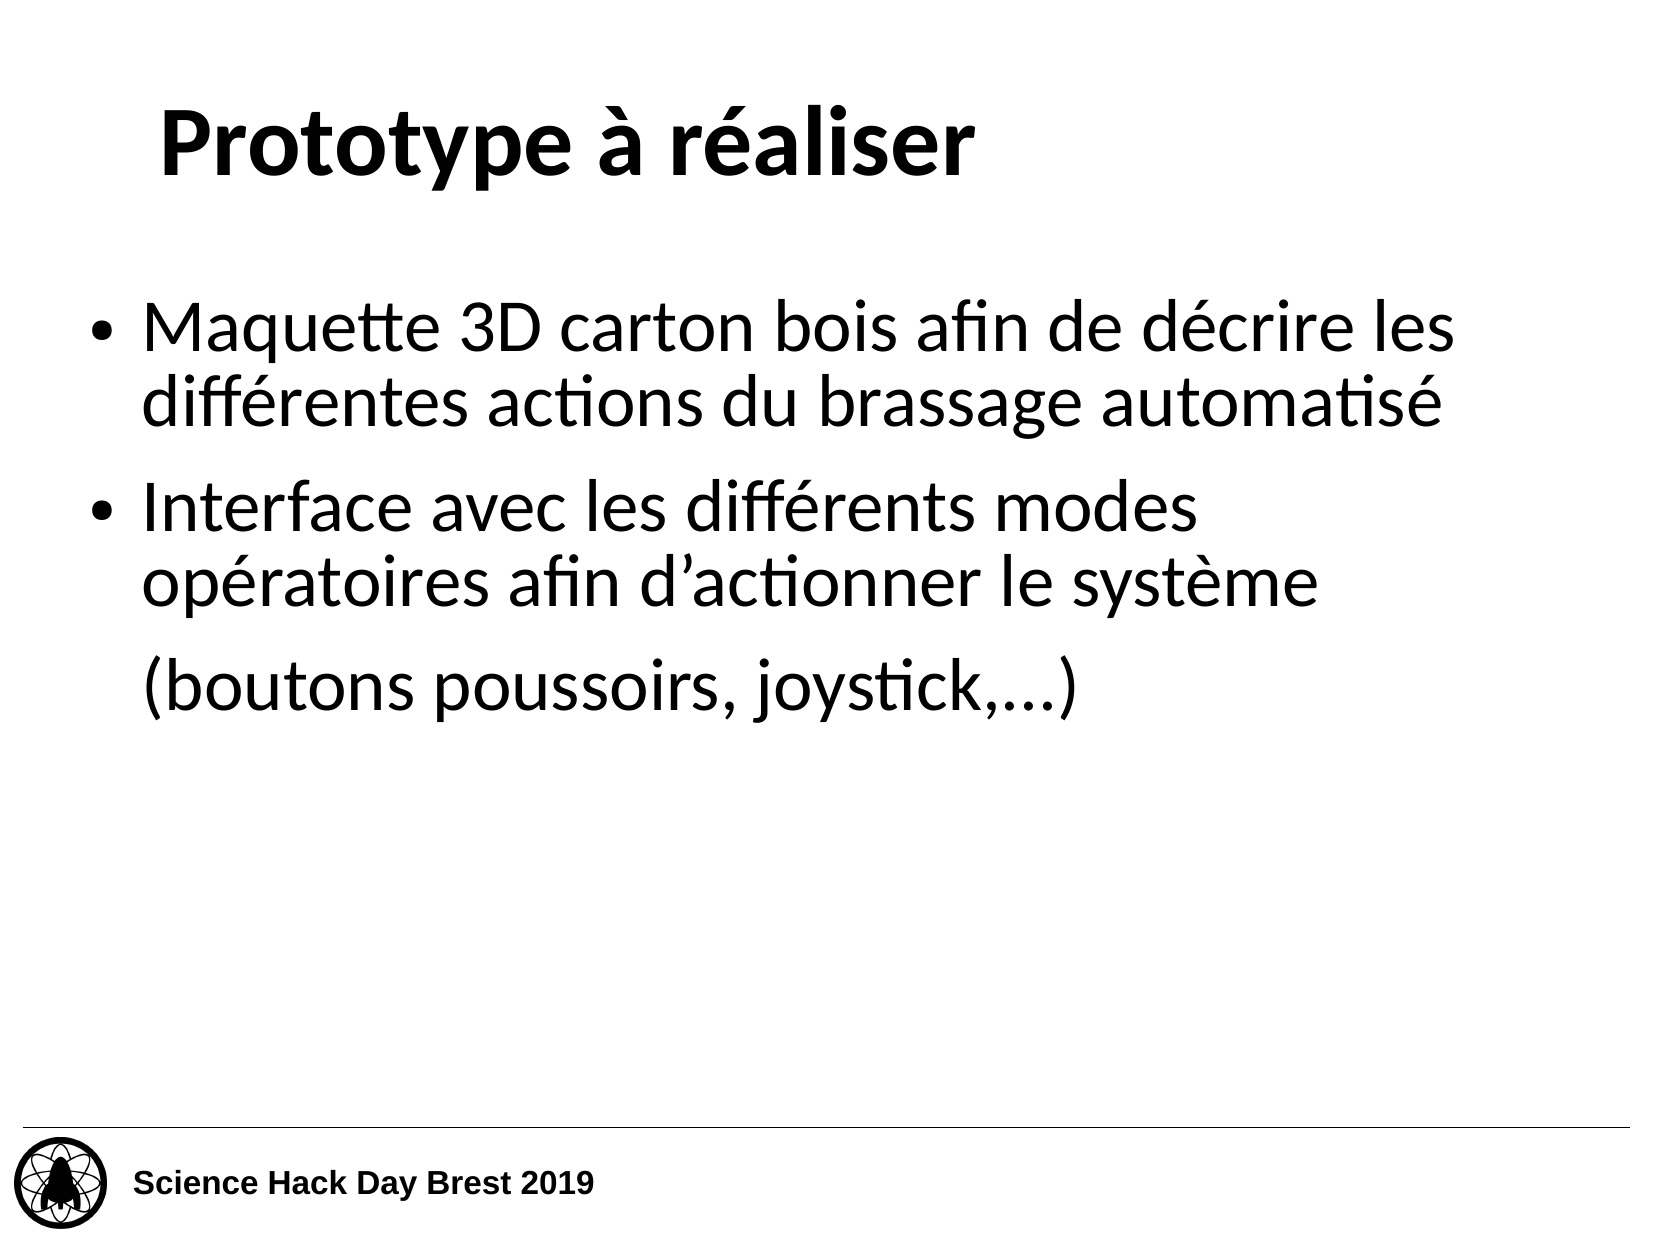

# Prototype à réaliser
Maquette 3D carton bois afin de décrire les différentes actions du brassage automatisé
Interface avec les différents modes opératoires afin d’actionner le système
(boutons poussoirs, joystick,...)
Science Hack Day Brest 2019